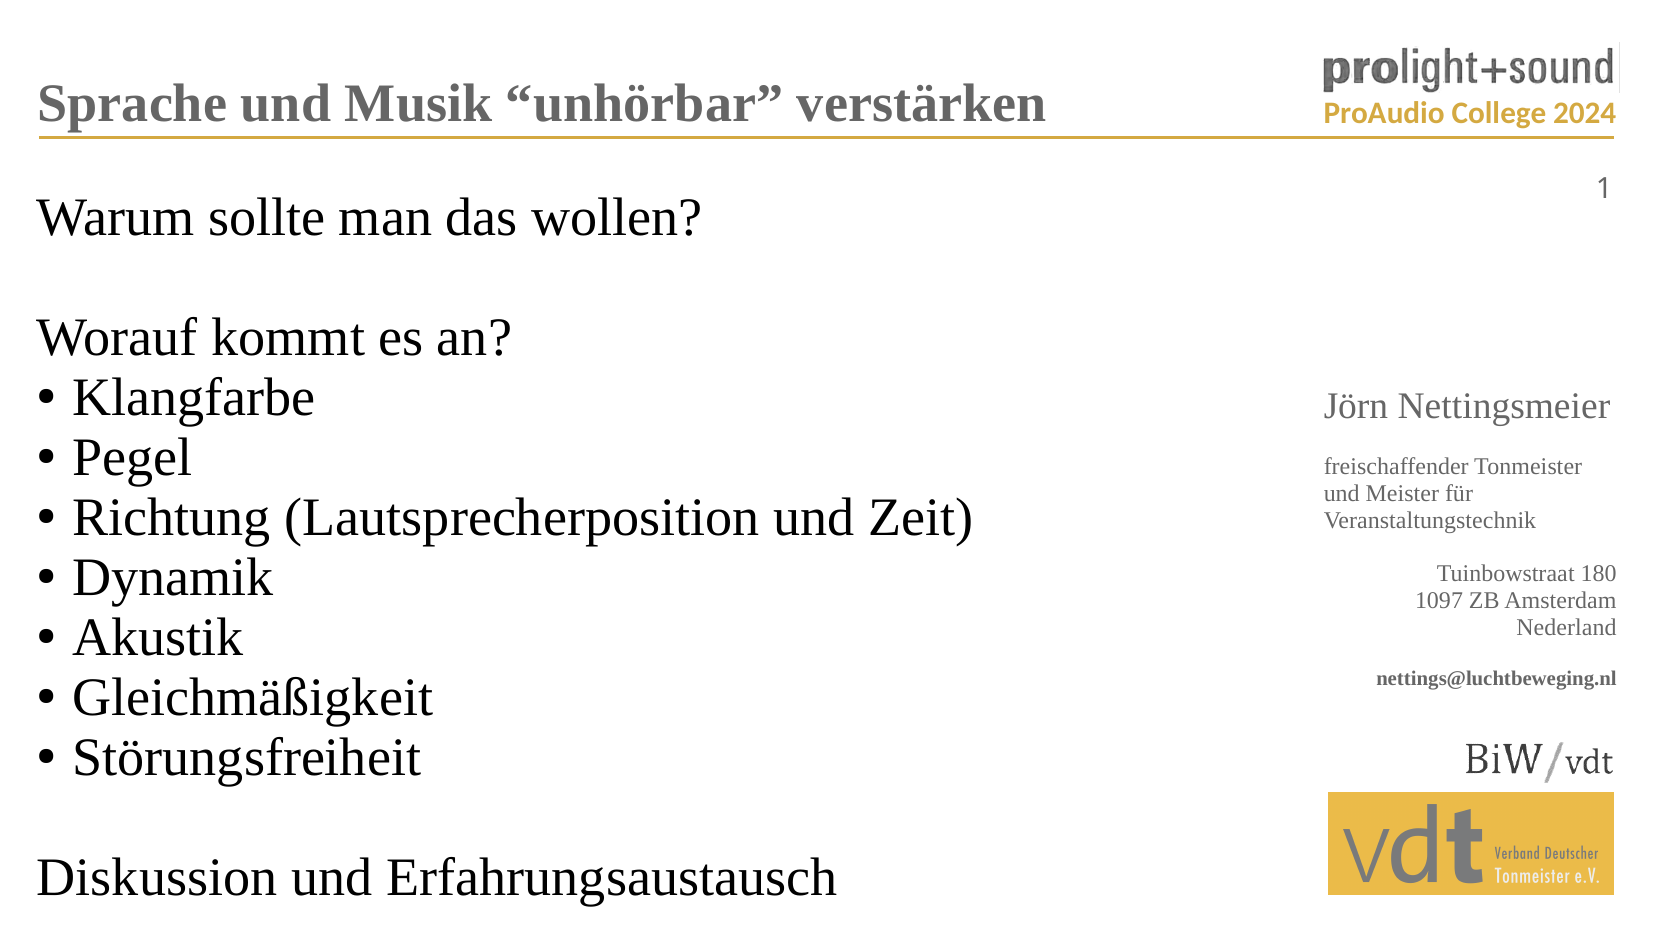

# Sprache und Musik “unhörbar” verstärken
1
Warum sollte man das wollen?
Worauf kommt es an?
Klangfarbe
Pegel
Richtung (Lautsprecherposition und Zeit)
Dynamik
Akustik
Gleichmäßigkeit
Störungsfreiheit
Diskussion und Erfahrungsaustausch